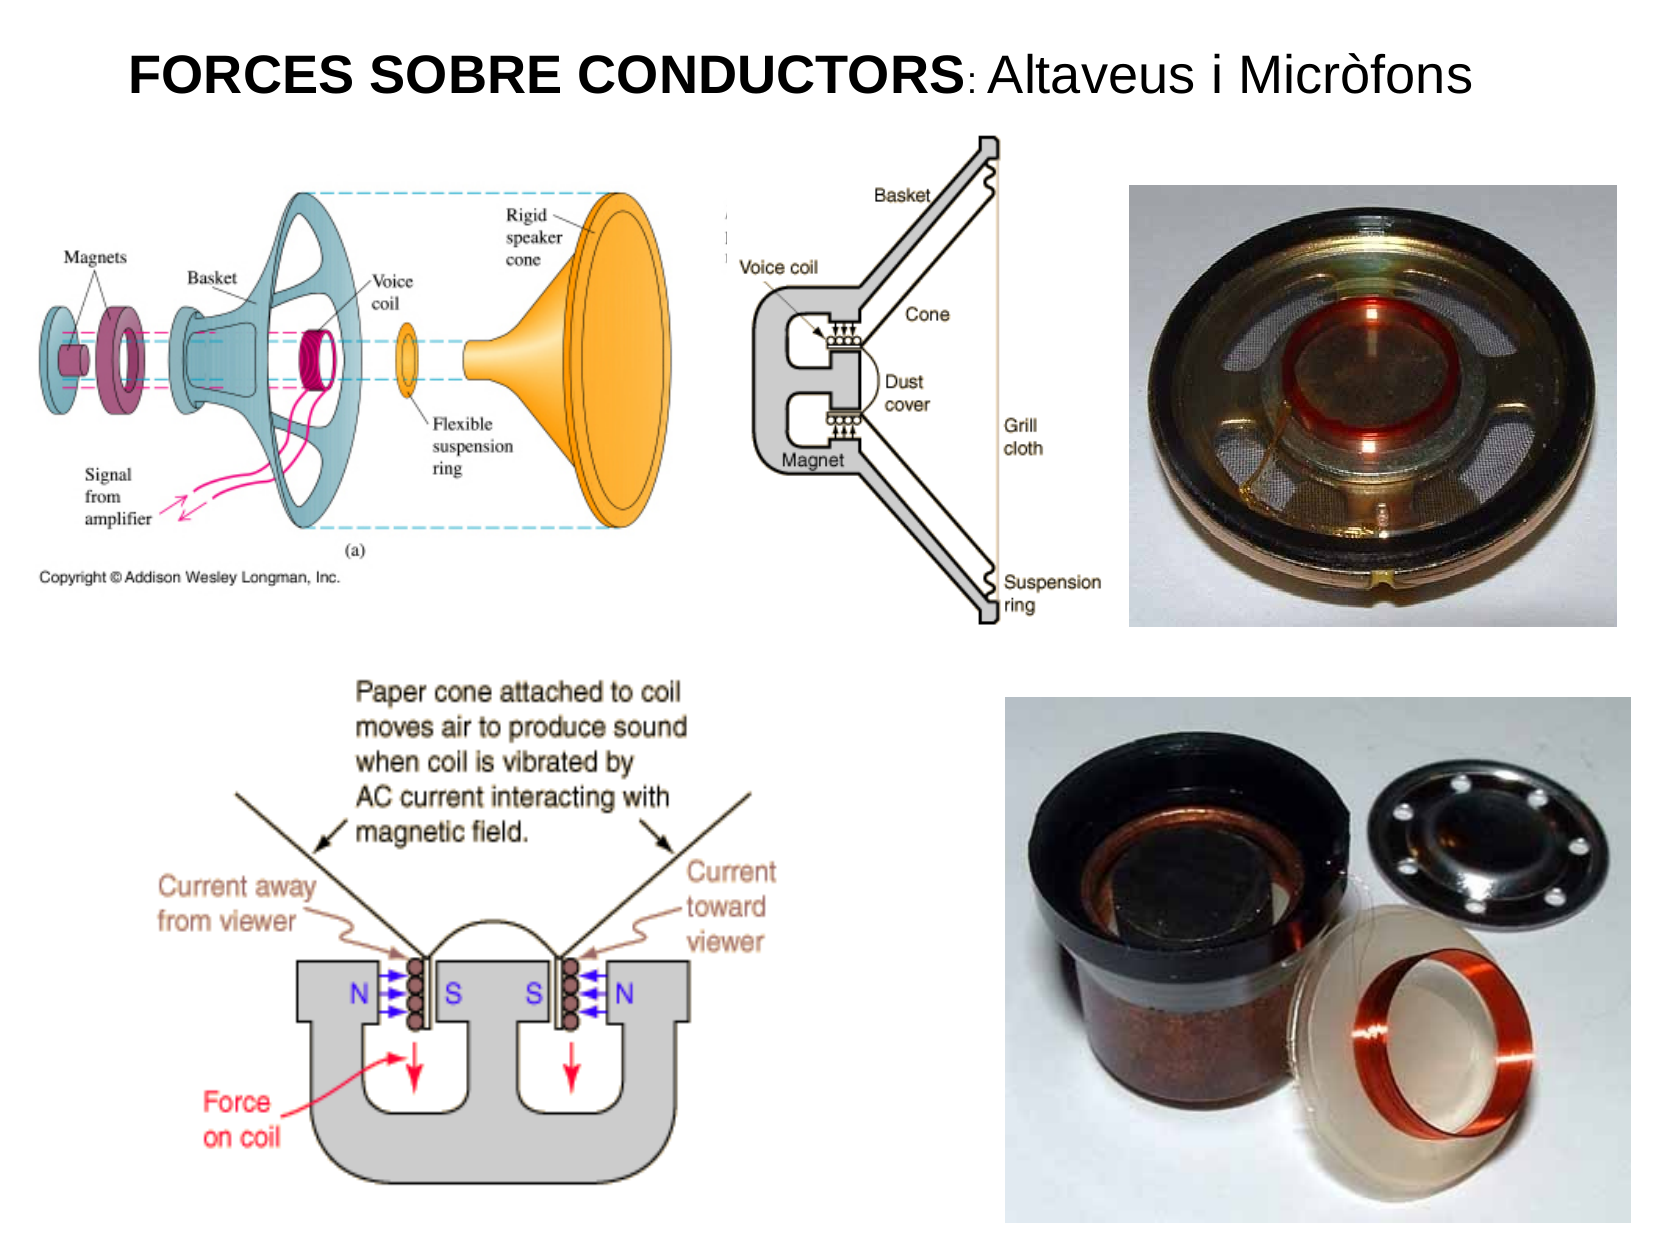

FORCES SOBRE CONDUCTORS: Altaveus i Micròfons
13